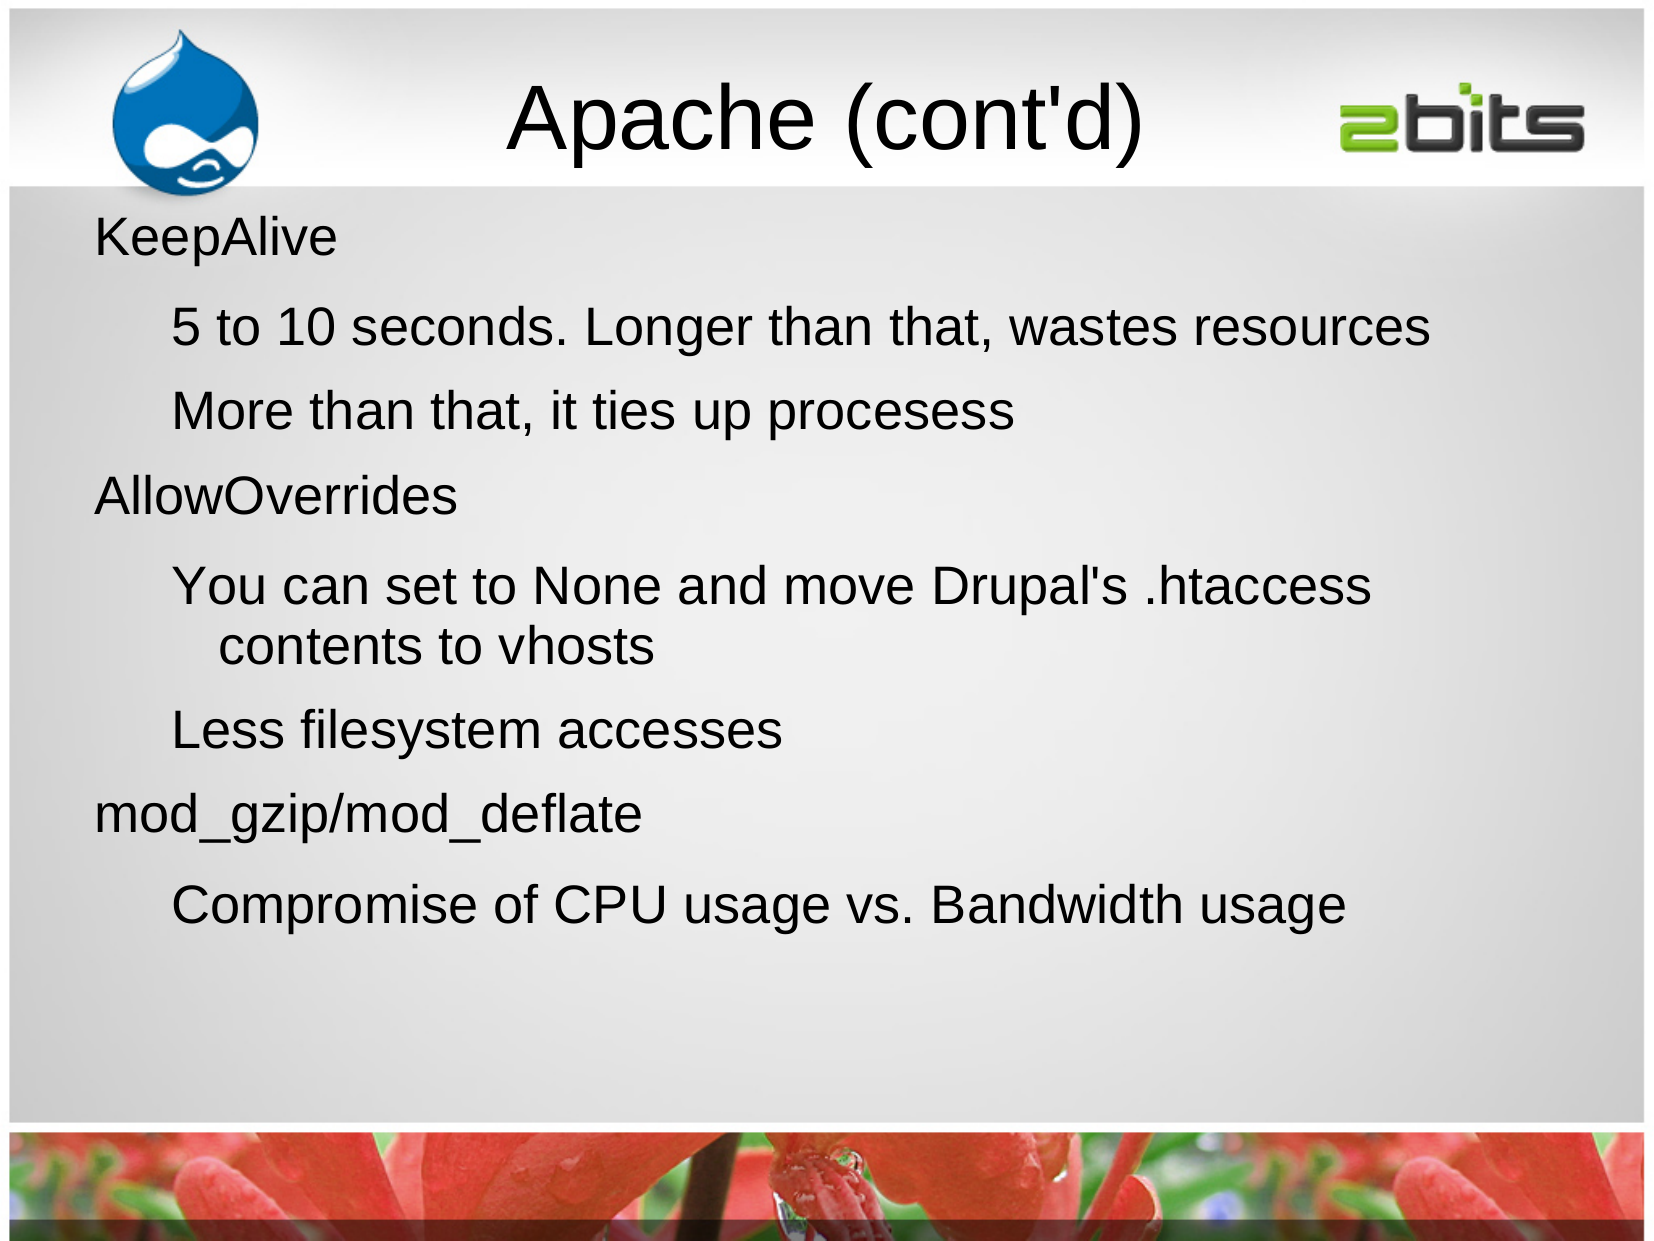

# Apache (cont'd)
KeepAlive
5 to 10 seconds. Longer than that, wastes resources
More than that, it ties up procesess
AllowOverrides
You can set to None and move Drupal's .htaccess contents to vhosts
Less filesystem accesses
mod_gzip/mod_deflate
Compromise of CPU usage vs. Bandwidth usage